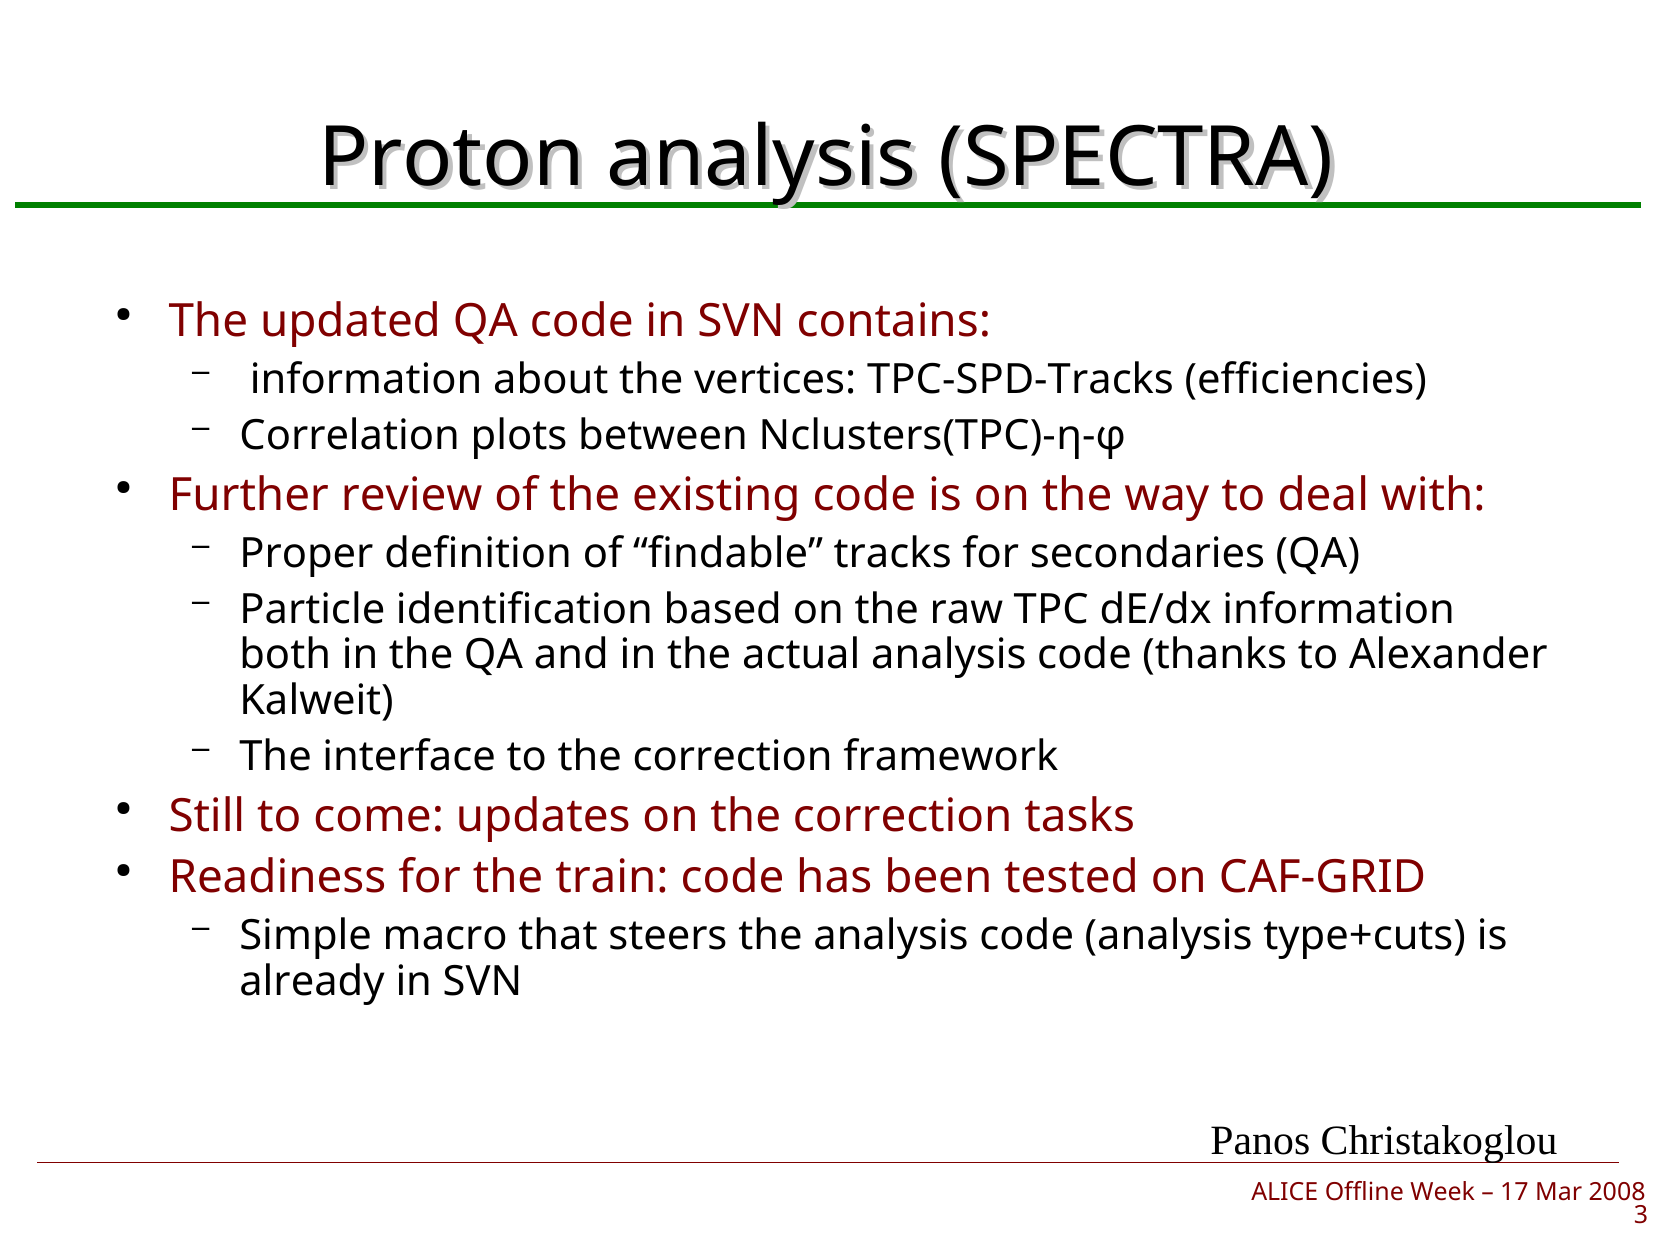

# Proton analysis (SPECTRA)
The updated QA code in SVN contains:
 information about the vertices: TPC-SPD-Tracks (efficiencies)
Correlation plots between Nclusters(TPC)-η-φ
Further review of the existing code is on the way to deal with:
Proper definition of “findable” tracks for secondaries (QA)
Particle identification based on the raw TPC dE/dx information both in the QA and in the actual analysis code (thanks to Alexander Kalweit)
The interface to the correction framework
Still to come: updates on the correction tasks
Readiness for the train: code has been tested on CAF-GRID
Simple macro that steers the analysis code (analysis type+cuts) is already in SVN
Panos Christakoglou